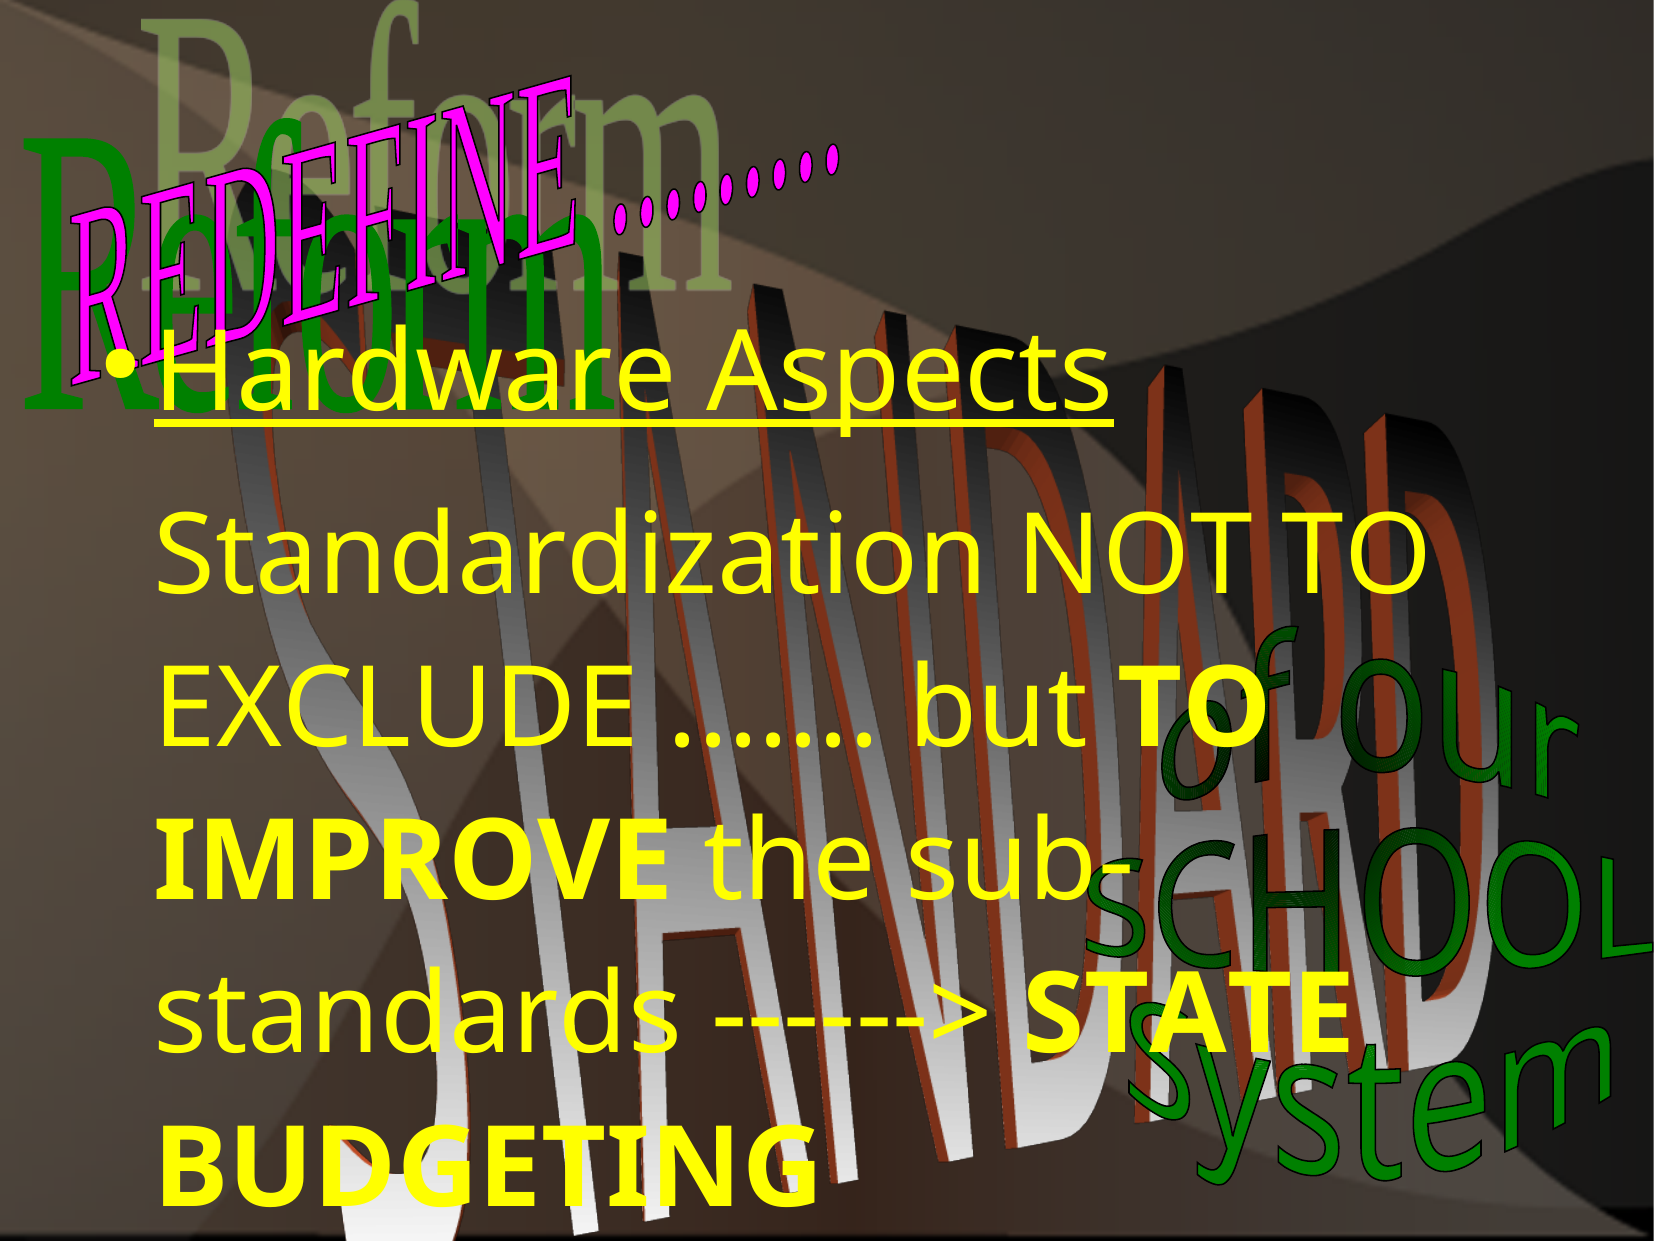

REDEFINE .........
Reform
# Hardware Aspects
Standardization NOT TO EXCLUDE ....... but TO IMPROVE the sub-standards ------> STATE BUDGETING
STANDARD
of our
SCHOOL
System